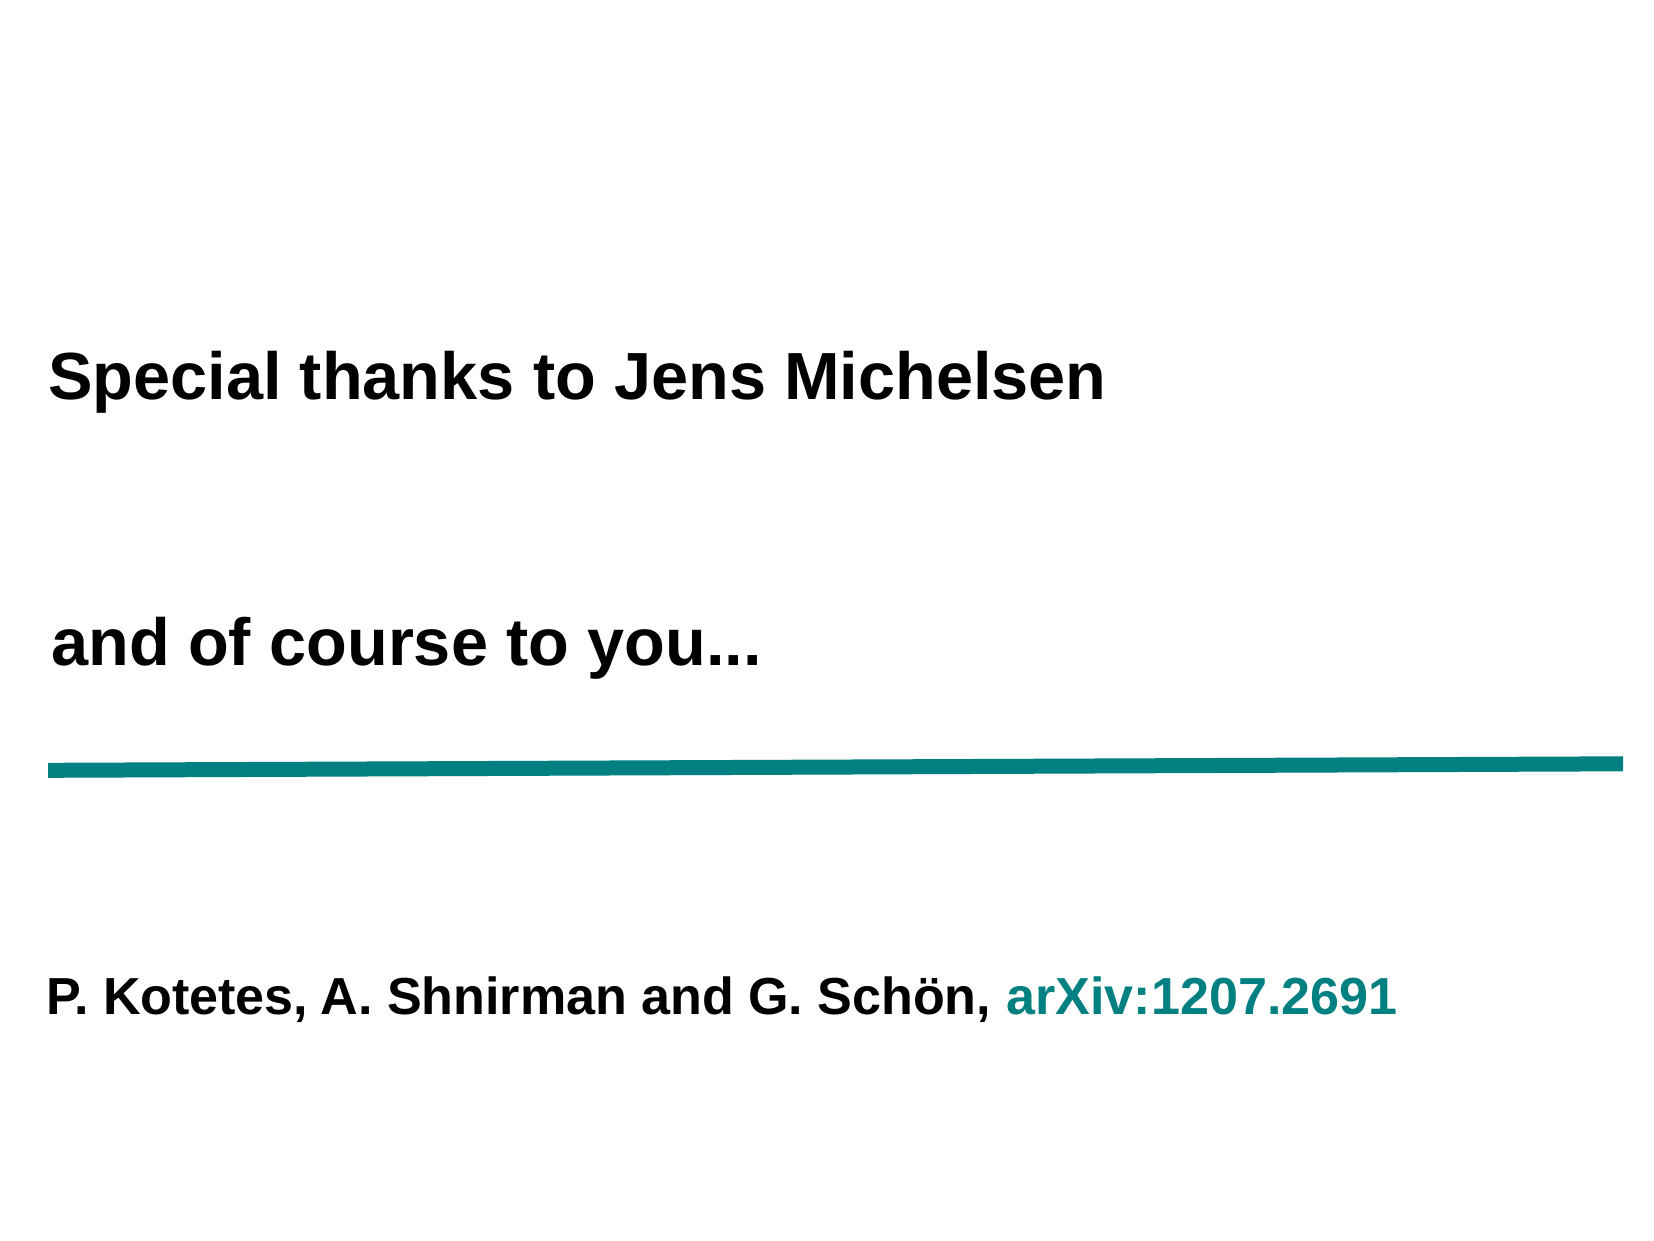

Special thanks to Jens Michelsen
and of course to you...
P. Kotetes, A. Shnirman and G. Schön, arXiv:1207.2691